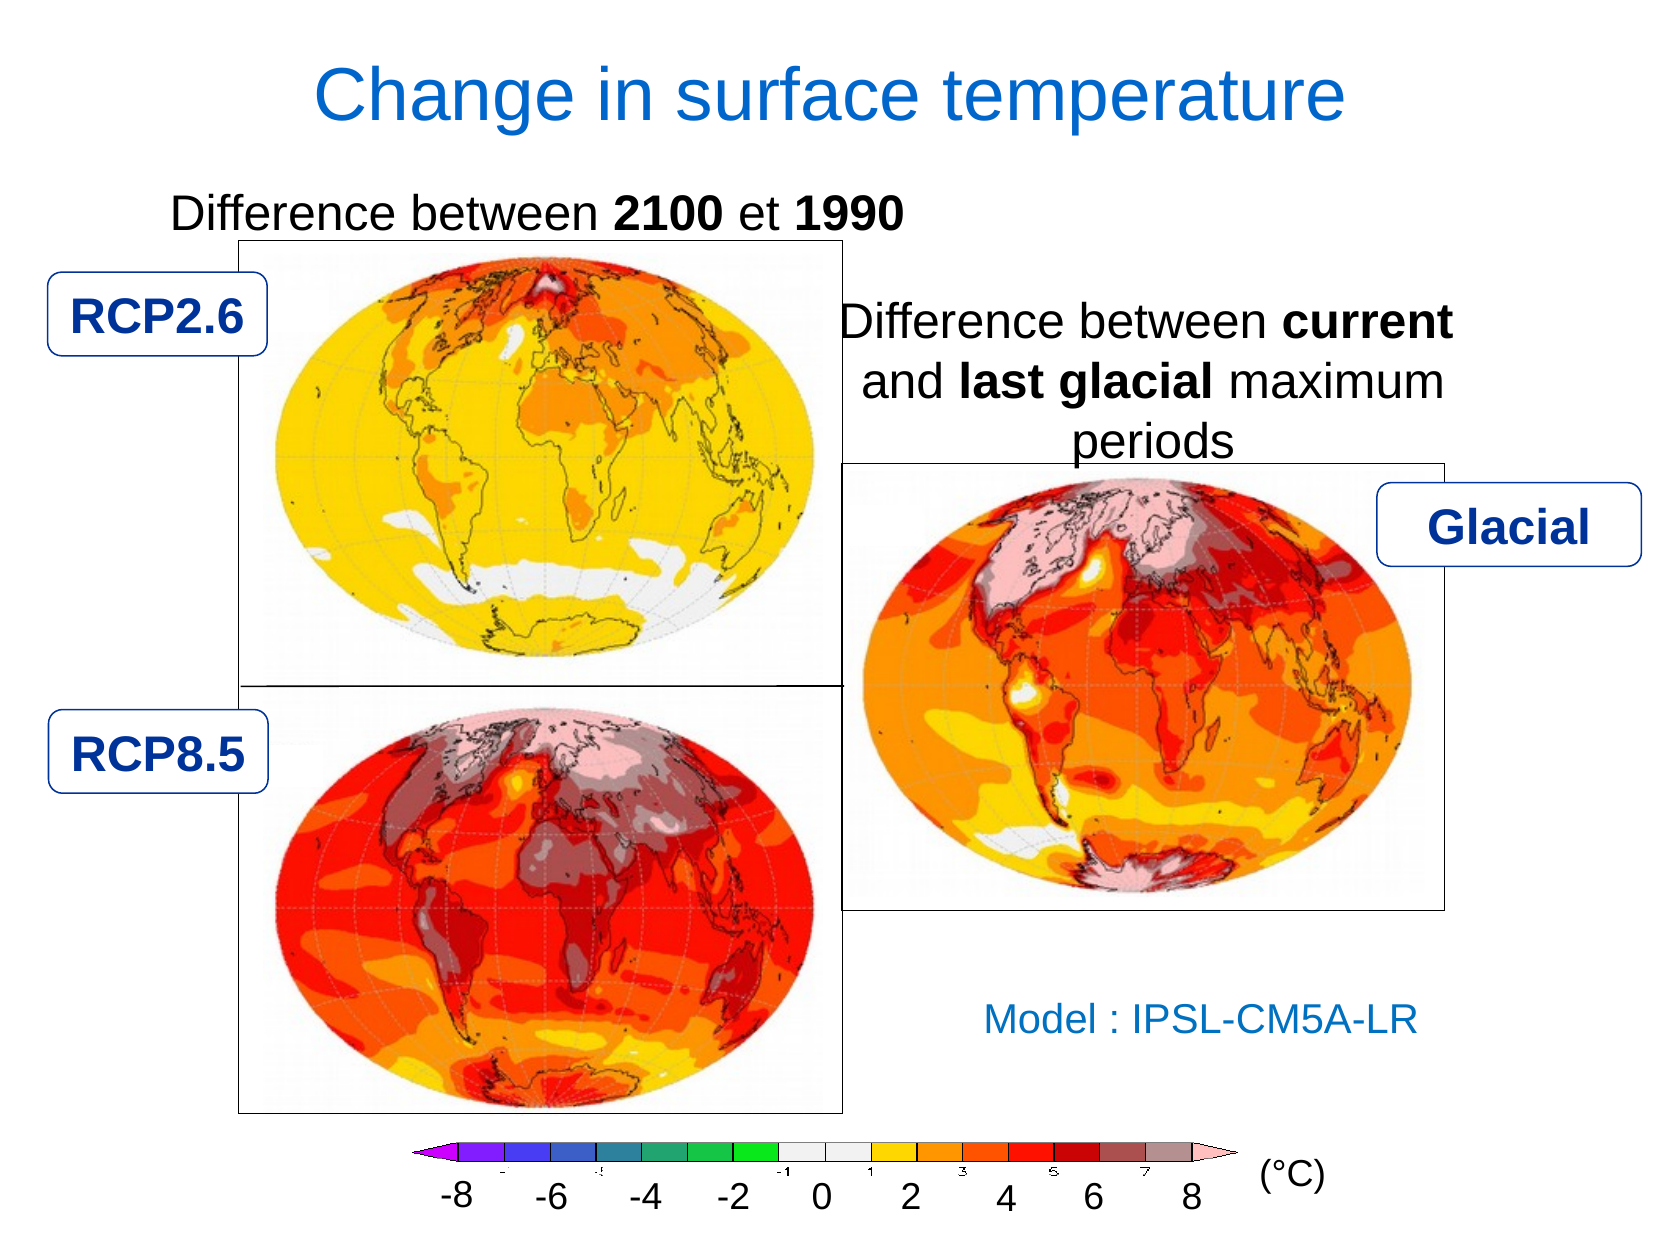

Change in surface temperature
Difference between 2100 et 1990
RCP2.6
RCP8.5
Difference between current and last glacial maximum periods
Glacial
Model : IPSL-CM5A-LR
(°C)
-8
2
-6
0
-2
6
8
-4
4
Entre préindustriel et glaciaire